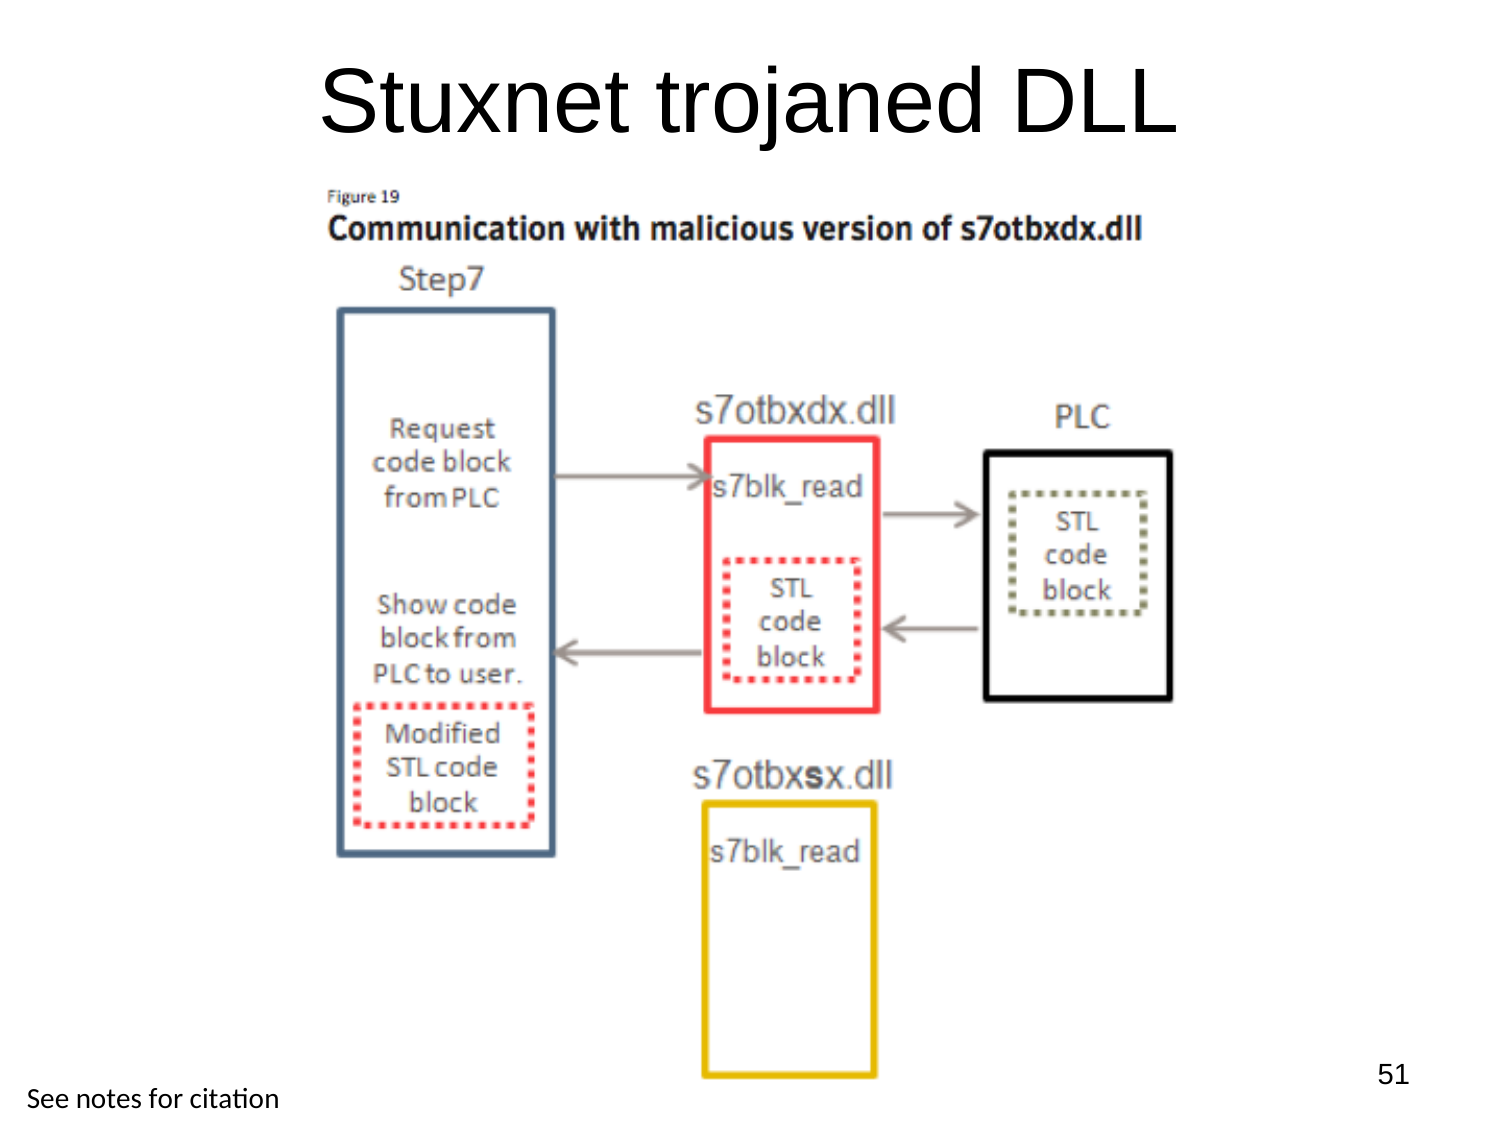

# Stuxnet trojaned DLL
See notes for citation